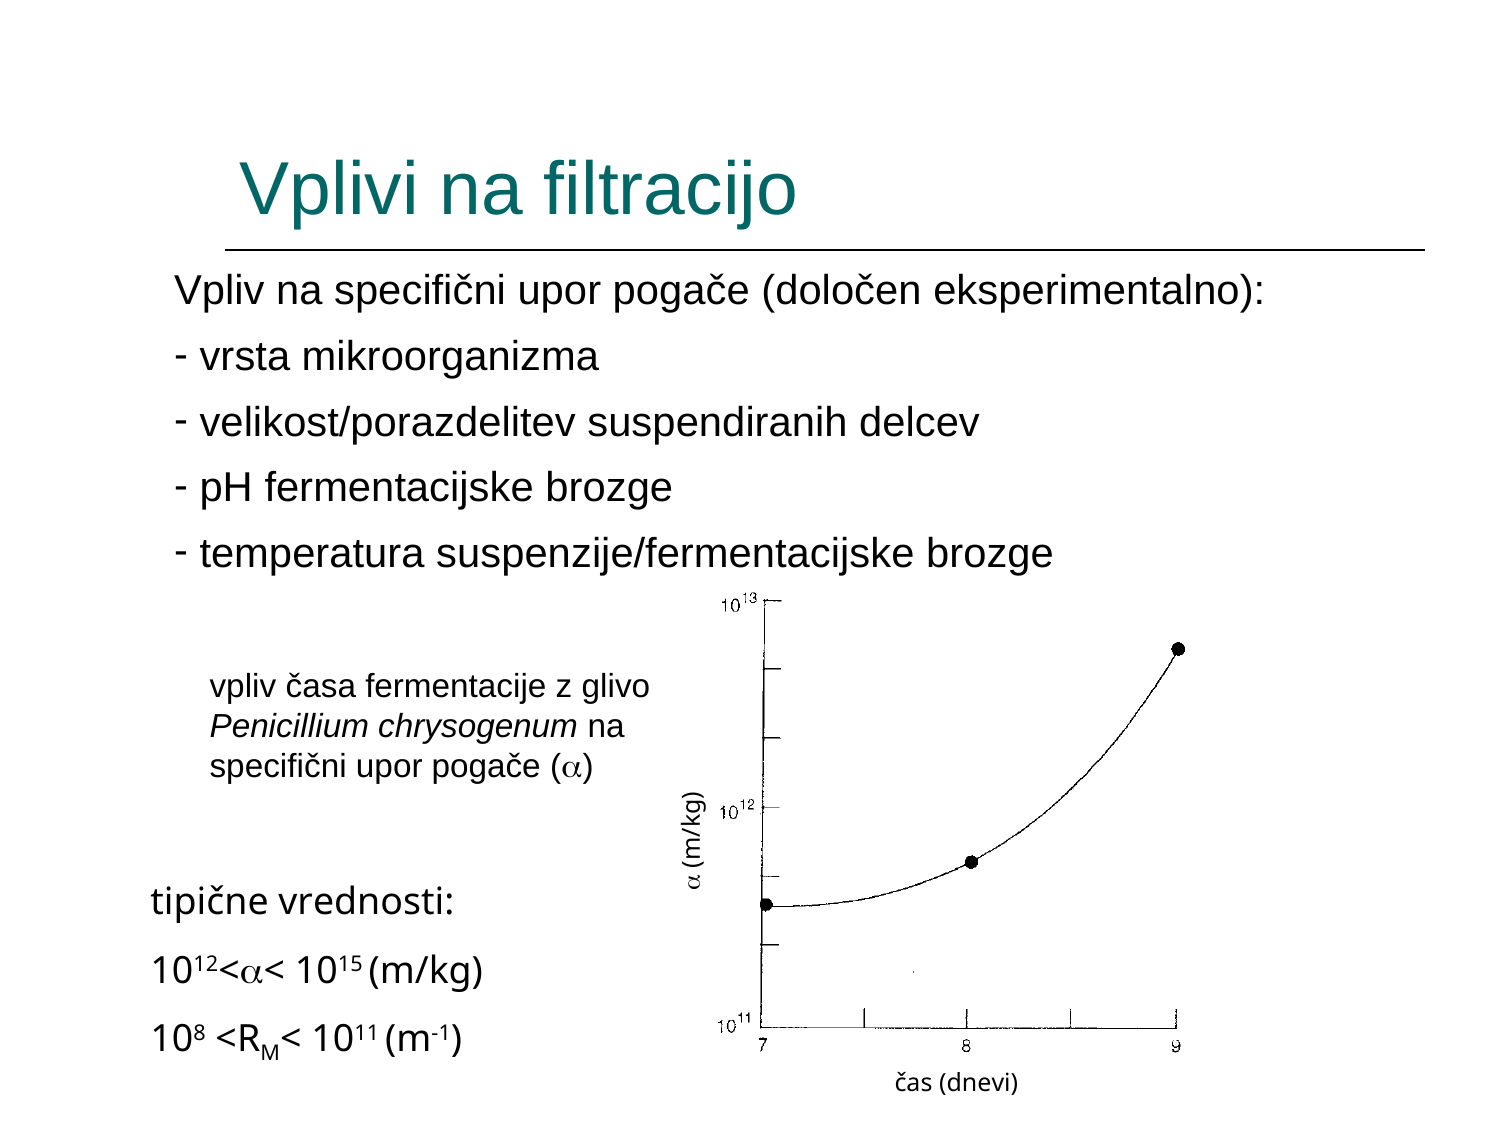

# Vplivi na filtracijo
Vpliv na specifični upor pogače (določen eksperimentalno):
 vrsta mikroorganizma
 velikost/porazdelitev suspendiranih delcev
 pH fermentacijske brozge
 temperatura suspenzije/fermentacijske brozge
vpliv časa fermentacije z glivo Penicillium chrysogenum na specifični upor pogače ()
 (m/kg)
tipične vrednosti:
1012<< 1015 (m/kg)
108 <RM< 1011 (m-1)
čas (dnevi)